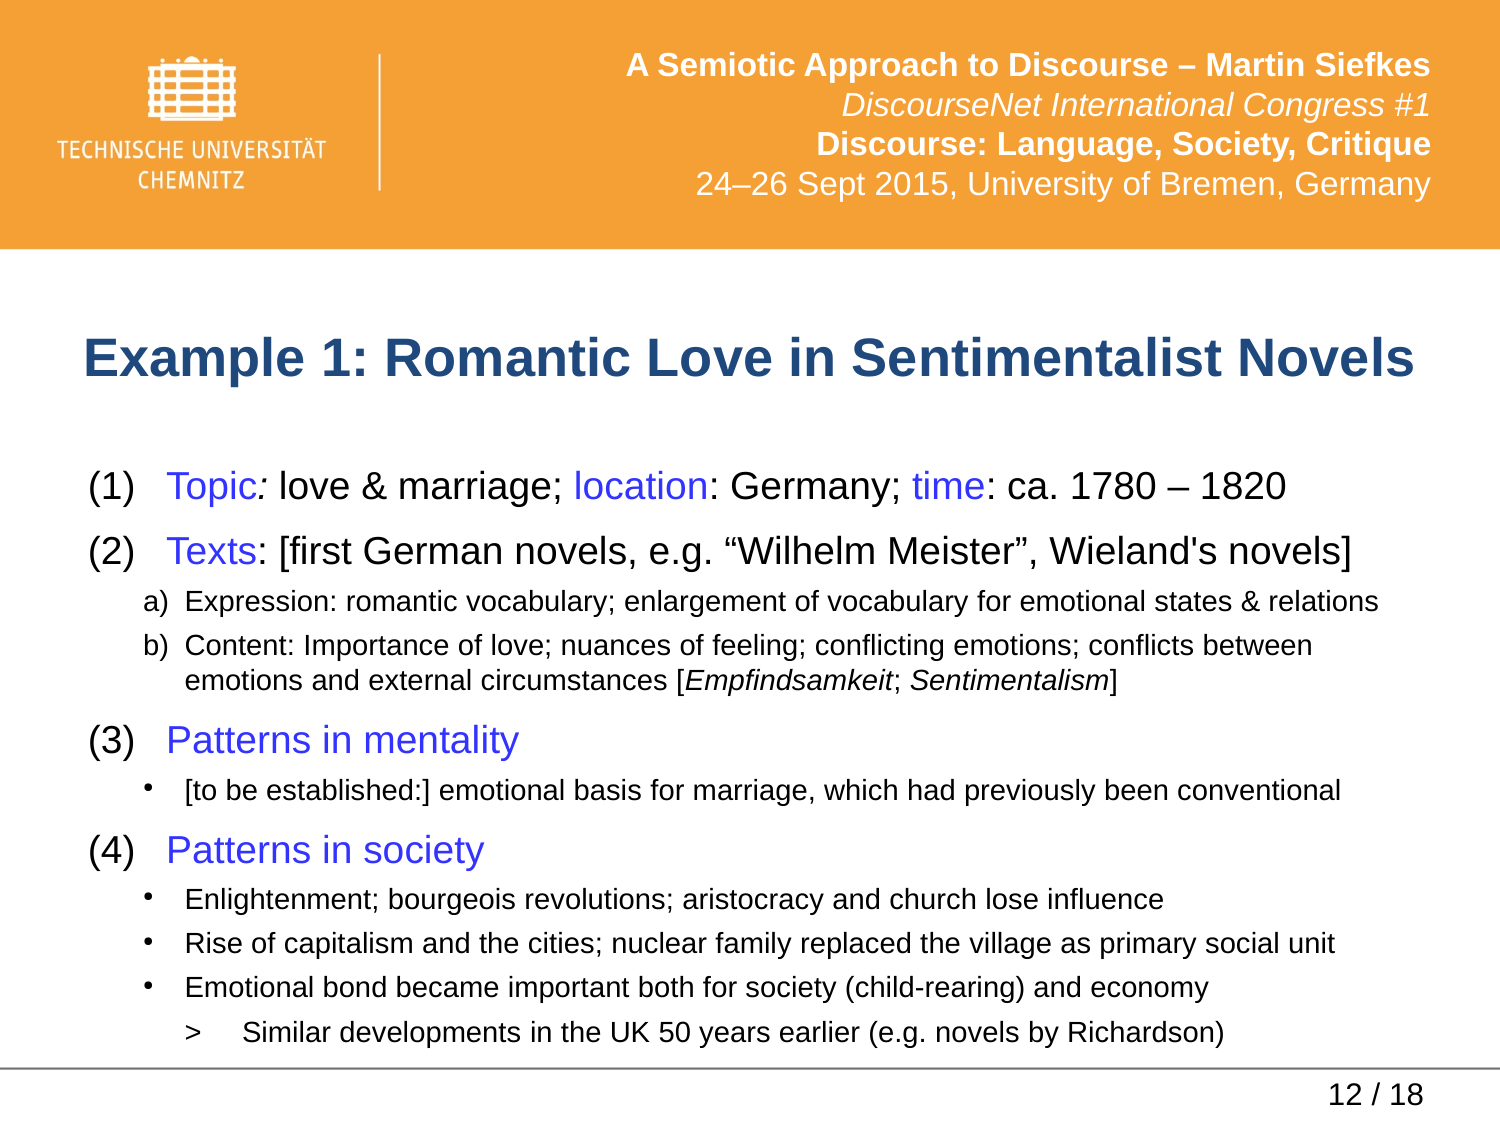

#
Example 1: Romantic Love in Sentimentalist Novels
 	Topic: love & marriage; location: Germany; time: ca. 1780 – 1820
 	Texts: [first German novels, e.g. “Wilhelm Meister”, Wieland's novels]
Expression: romantic vocabulary; enlargement of vocabulary for emotional states & relations
Content: Importance of love; nuances of feeling; conflicting emotions; conflicts between emotions and external circumstances [Empfindsamkeit; Sentimentalism]
 	Patterns in mentality
[to be established:] emotional basis for marriage, which had previously been conventional
 	Patterns in society
Enlightenment; bourgeois revolutions; aristocracy and church lose influence
Rise of capitalism and the cities; nuclear family replaced the village as primary social unit
Emotional bond became important both for society (child-rearing) and economy
>	Similar developments	in the UK 50 years earlier (e.g. novels by Richardson)